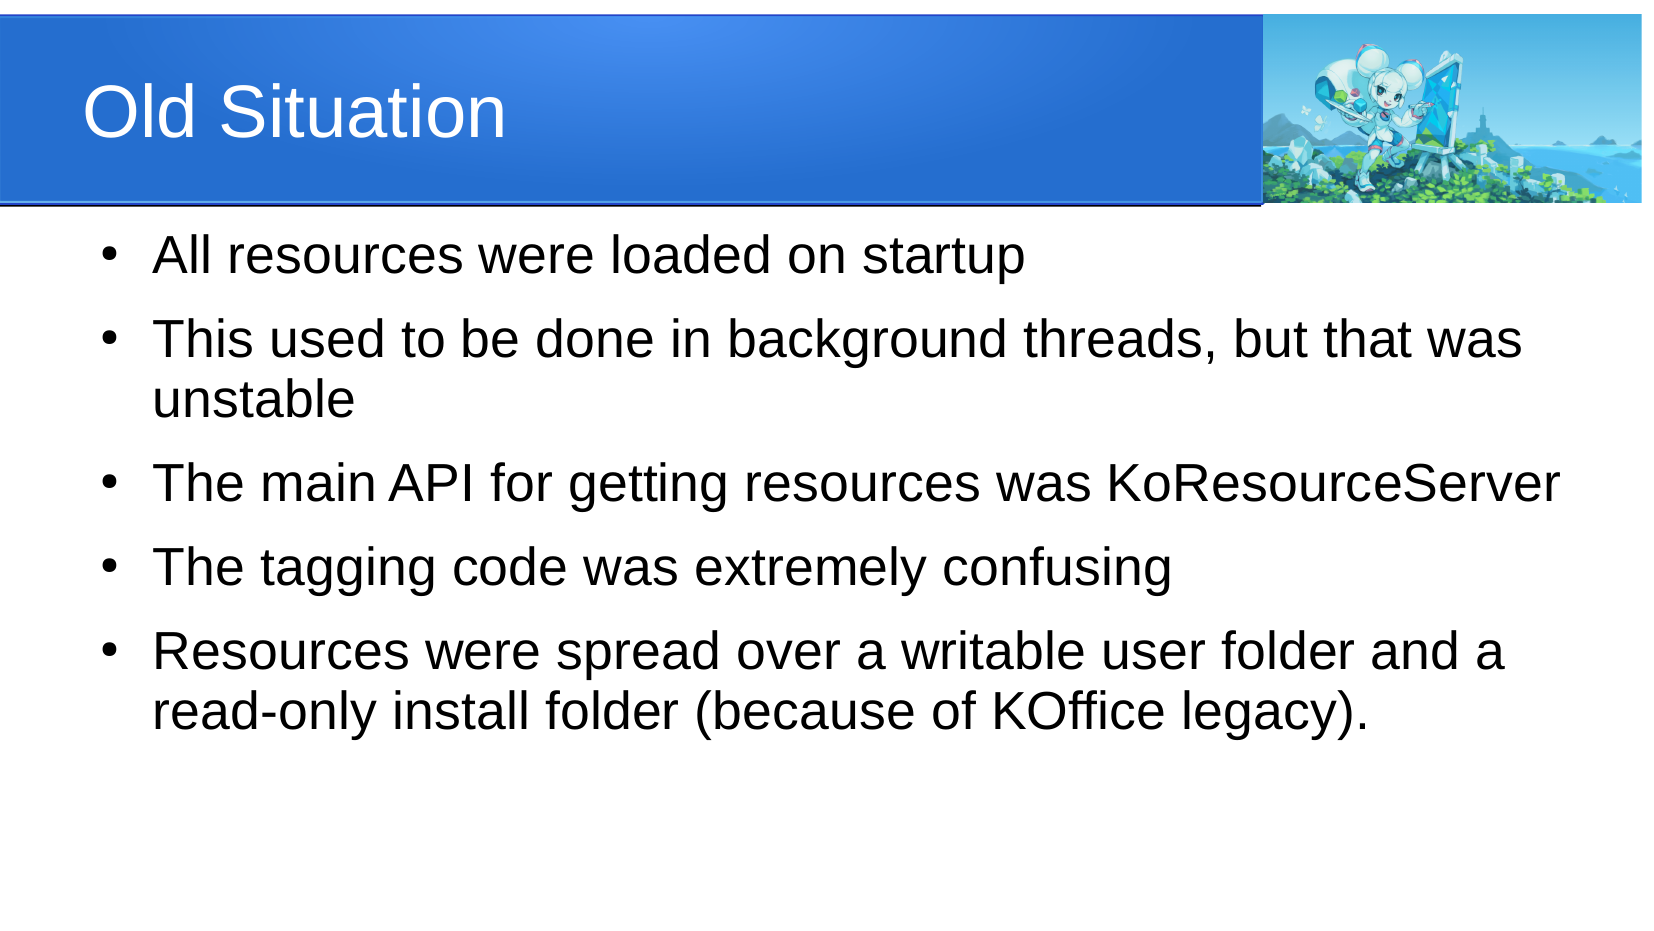

# Old Situation
All resources were loaded on startup
This used to be done in background threads, but that was unstable
The main API for getting resources was KoResourceServer
The tagging code was extremely confusing
Resources were spread over a writable user folder and a read-only install folder (because of KOffice legacy).